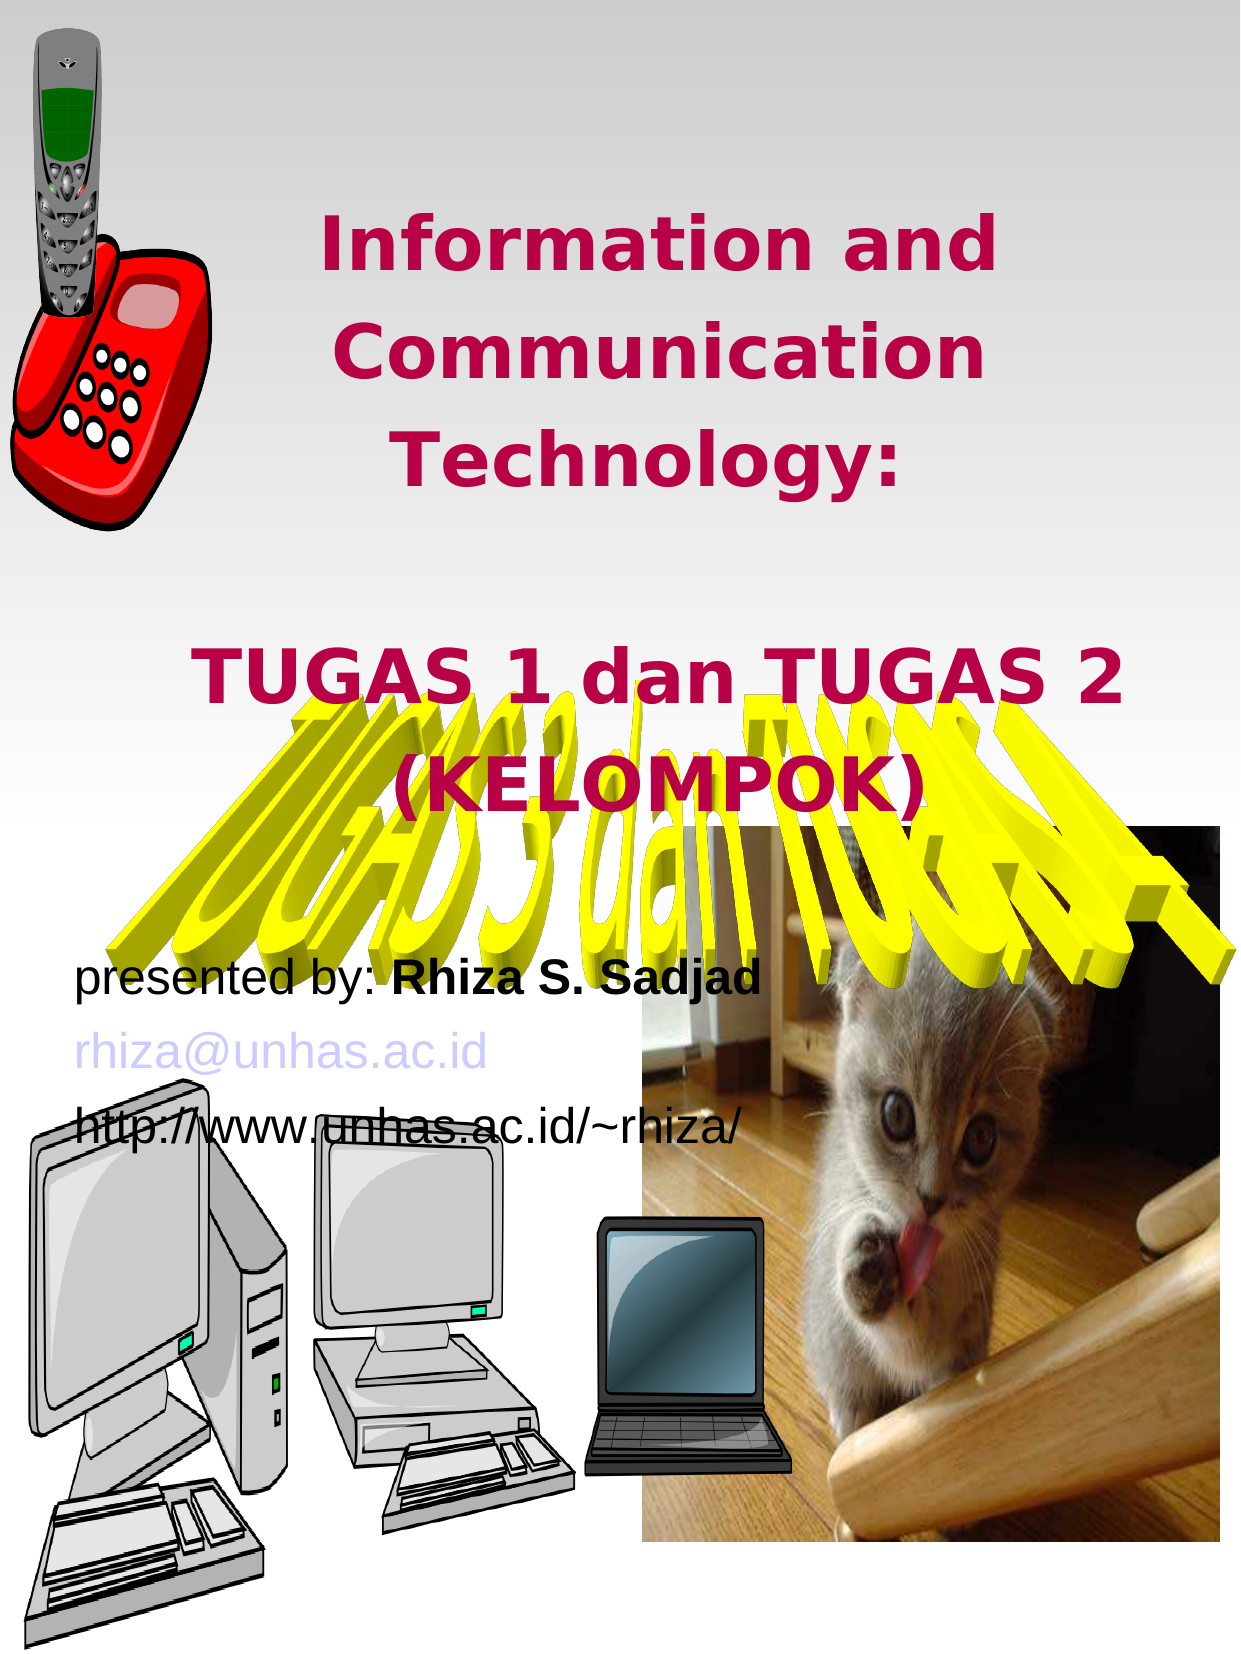

# Information and Communication Technology: TUGAS 1 dan TUGAS 2 (KELOMPOK)
TUGAS 3 dan TUGAS 4
presented by: Rhiza S. Sadjad
rhiza@unhas.ac.id http://www.unhas.ac.id/~rhiza/